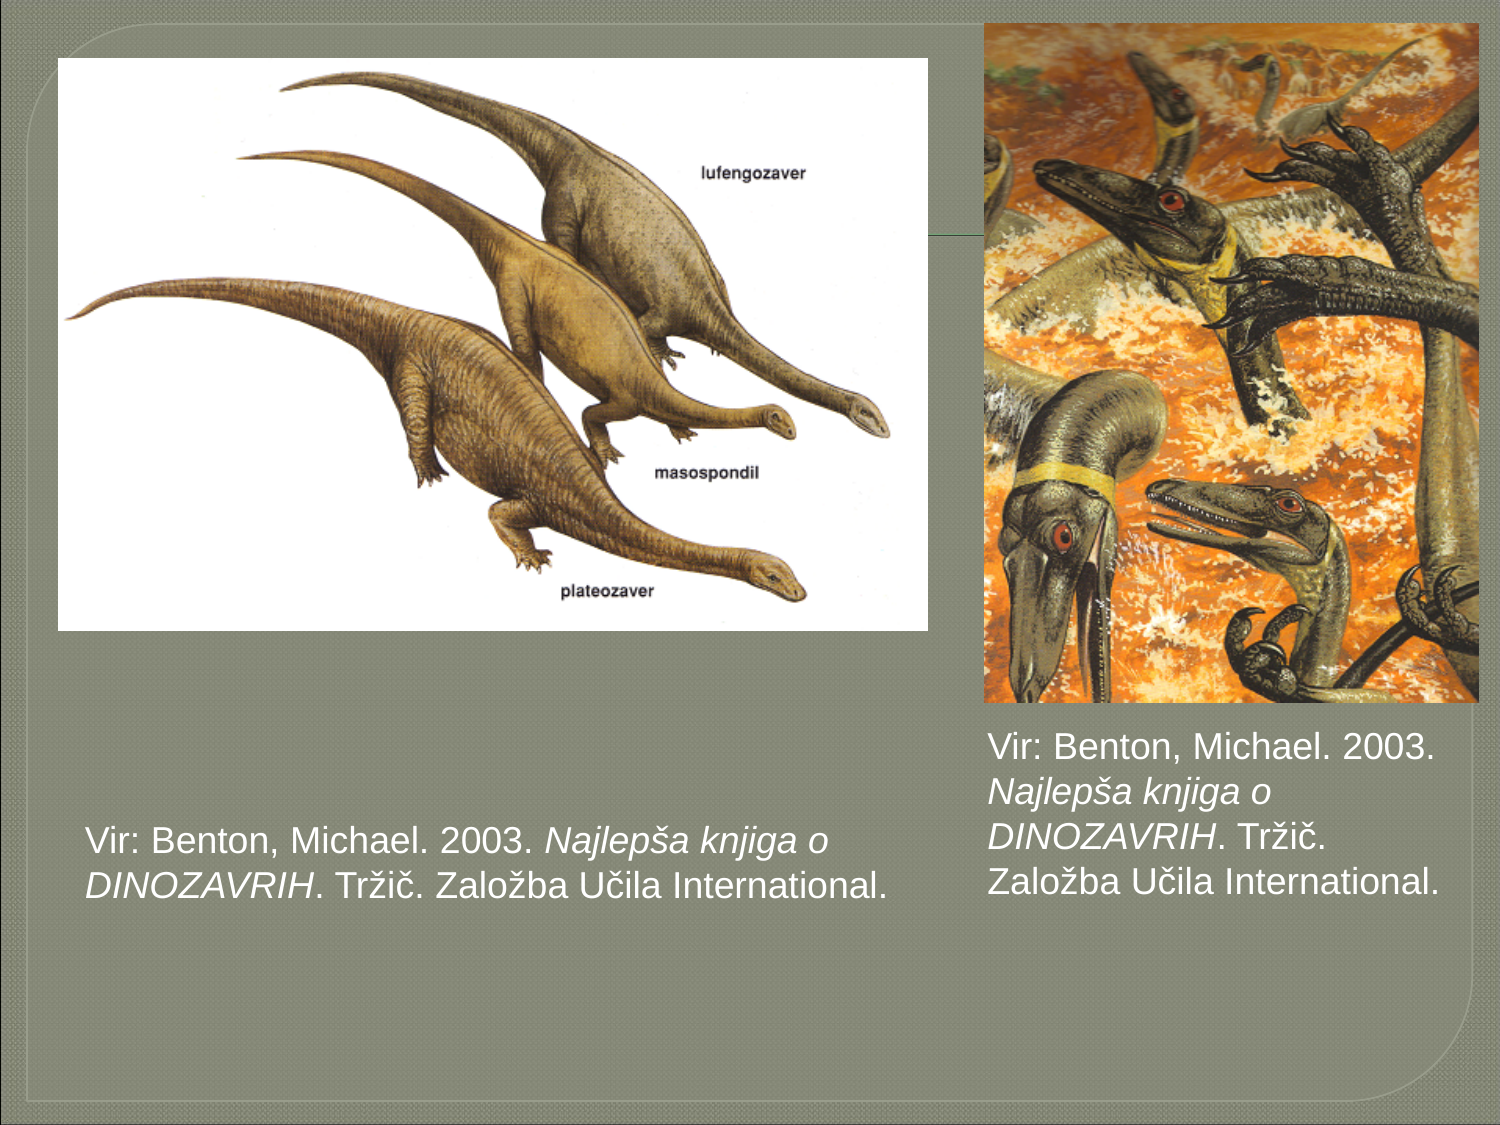

Vir: Benton, Michael. 2003. Najlepša knjiga o DINOZAVRIH. Tržič. Založba Učila International.
Vir: Benton, Michael. 2003. Najlepša knjiga o DINOZAVRIH. Tržič. Založba Učila International.